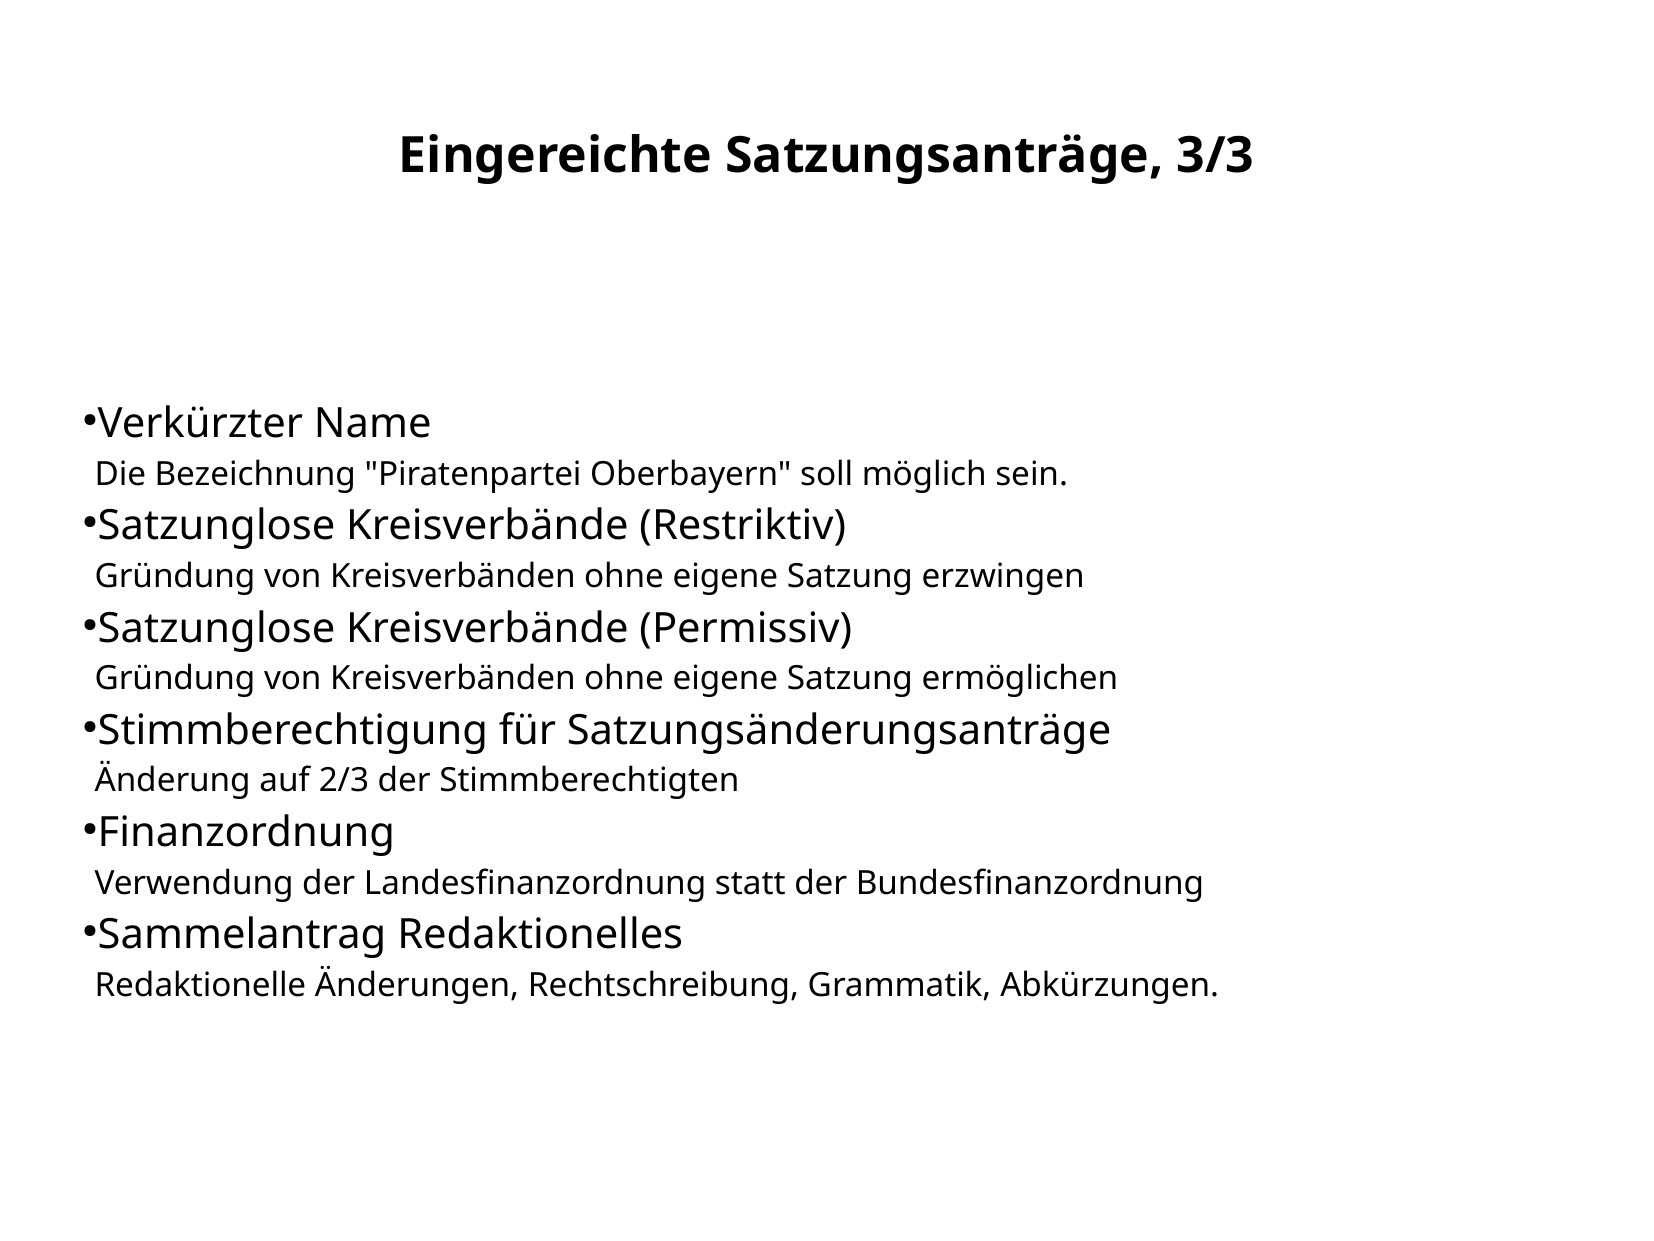

# Eingereichte Satzungsanträge, 3/3
Verkürzter Name
Die Bezeichnung "Piratenpartei Oberbayern" soll möglich sein.
Satzunglose Kreisverbände (Restriktiv)
Gründung von Kreisverbänden ohne eigene Satzung erzwingen
Satzunglose Kreisverbände (Permissiv)
Gründung von Kreisverbänden ohne eigene Satzung ermöglichen
Stimmberechtigung für Satzungsänderungsanträge
Änderung auf 2/3 der Stimmberechtigten
Finanzordnung
Verwendung der Landesfinanzordnung statt der Bundesfinanzordnung
Sammelantrag Redaktionelles
Redaktionelle Änderungen, Rechtschreibung, Grammatik, Abkürzungen.